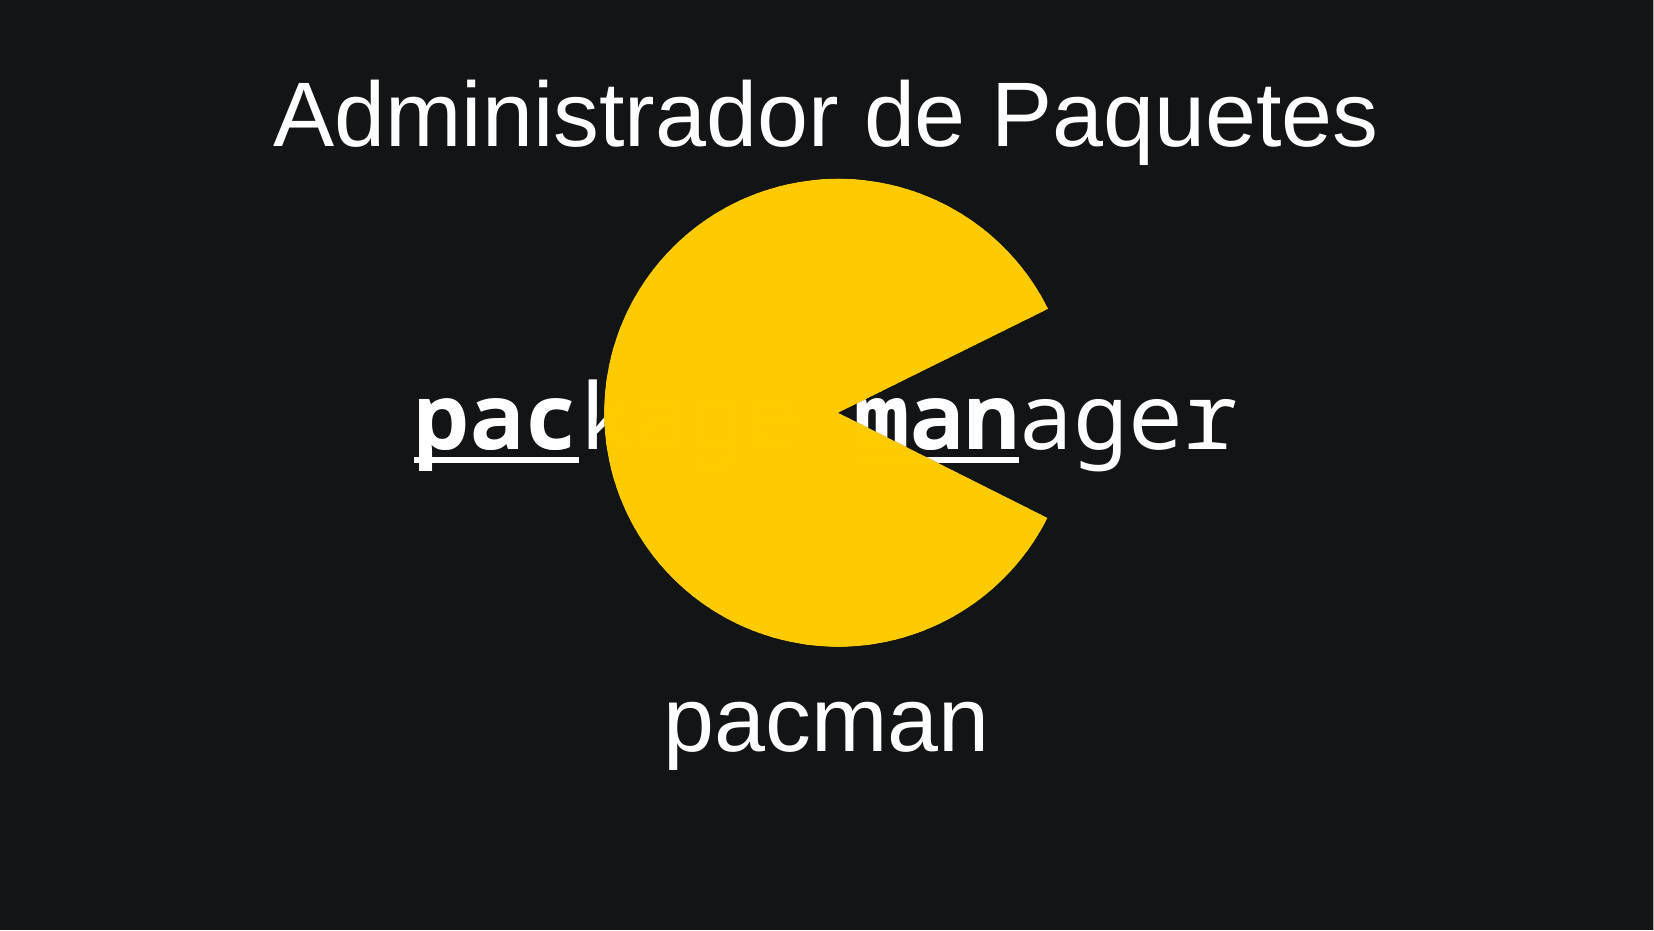

# Administrador de Paquetes
package manager
pac man
pacman